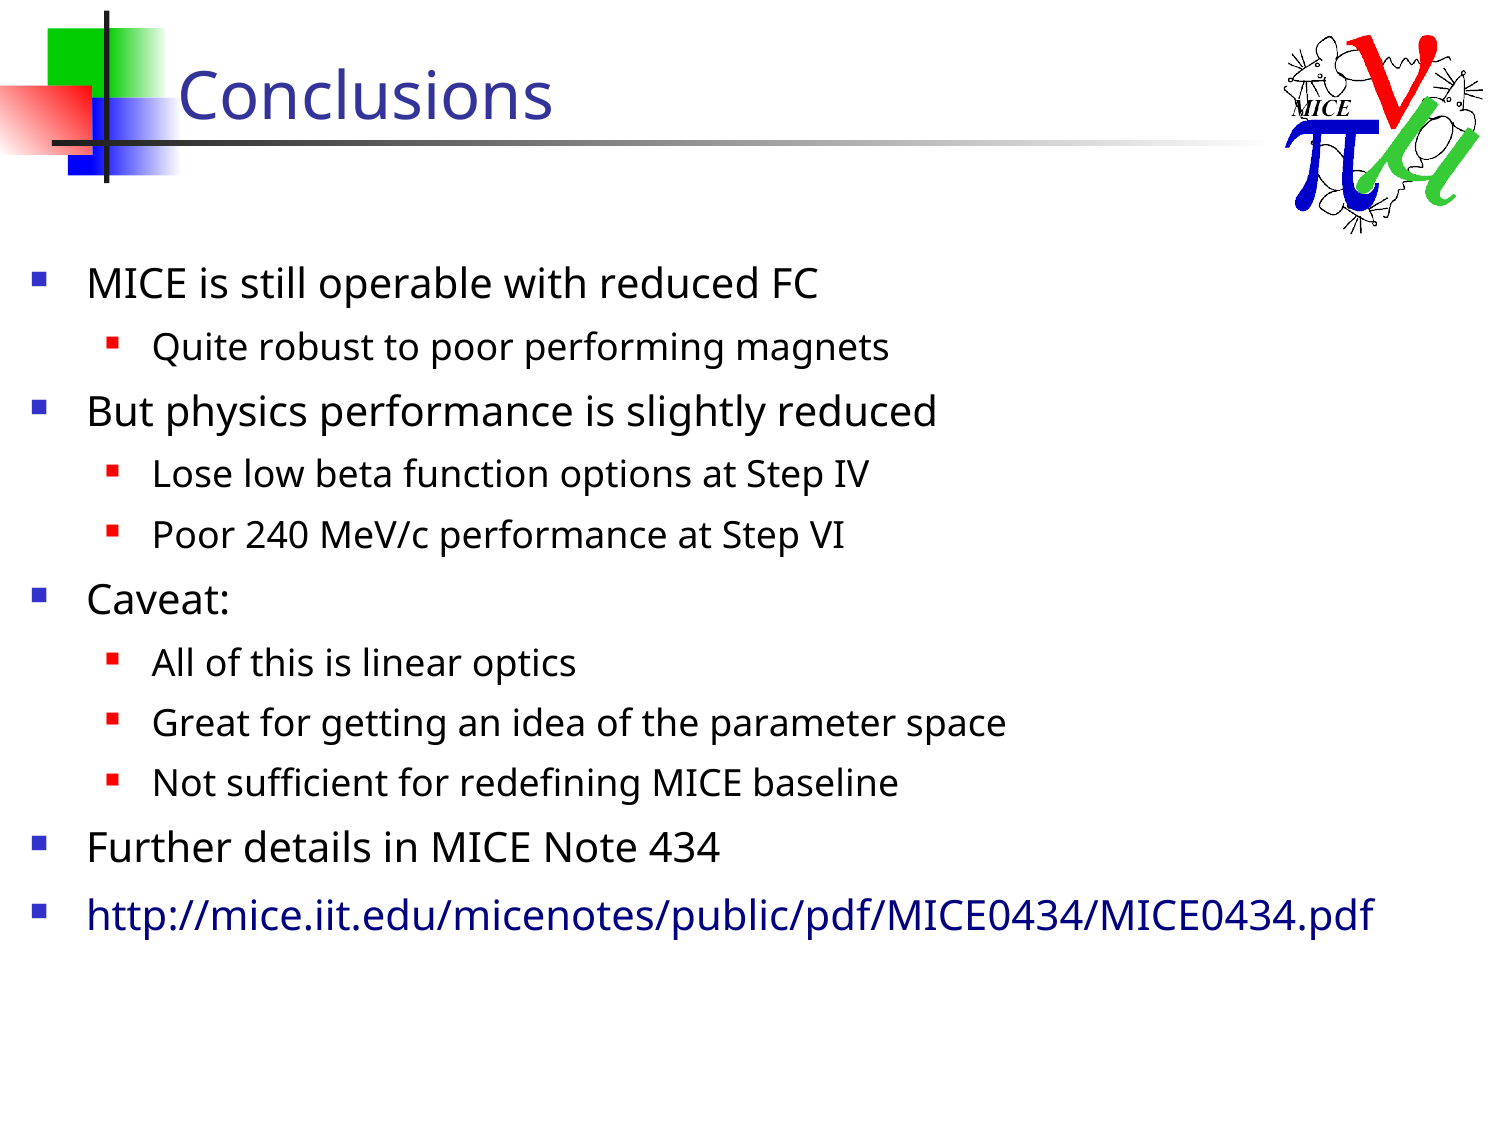

# Conclusions
MICE is still operable with reduced FC
Quite robust to poor performing magnets
But physics performance is slightly reduced
Lose low beta function options at Step IV
Poor 240 MeV/c performance at Step VI
Caveat:
All of this is linear optics
Great for getting an idea of the parameter space
Not sufficient for redefining MICE baseline
Further details in MICE Note 434
http://mice.iit.edu/micenotes/public/pdf/MICE0434/MICE0434.pdf